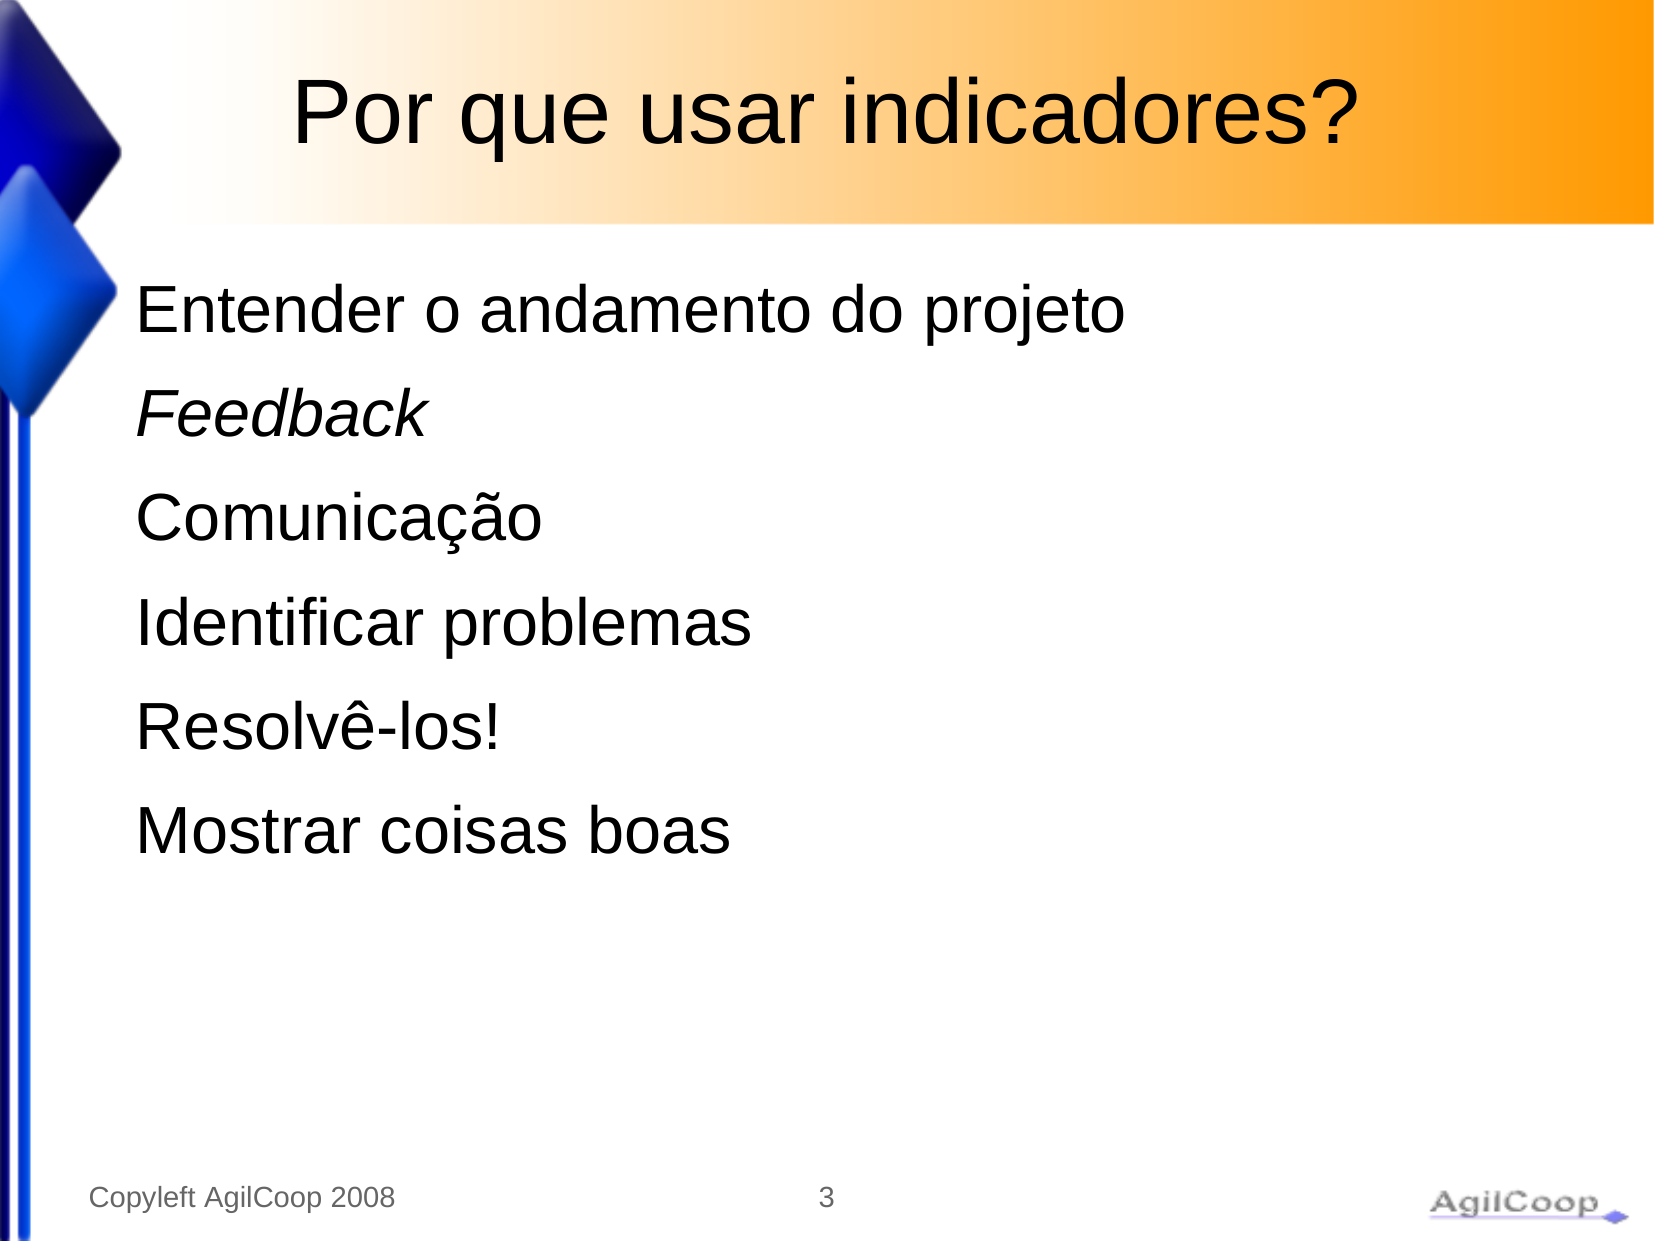

# Por que usar indicadores?
Entender o andamento do projeto
Feedback
Comunicação
Identificar problemas
Resolvê-los!
Mostrar coisas boas
Copyleft AgilCoop 2008
3